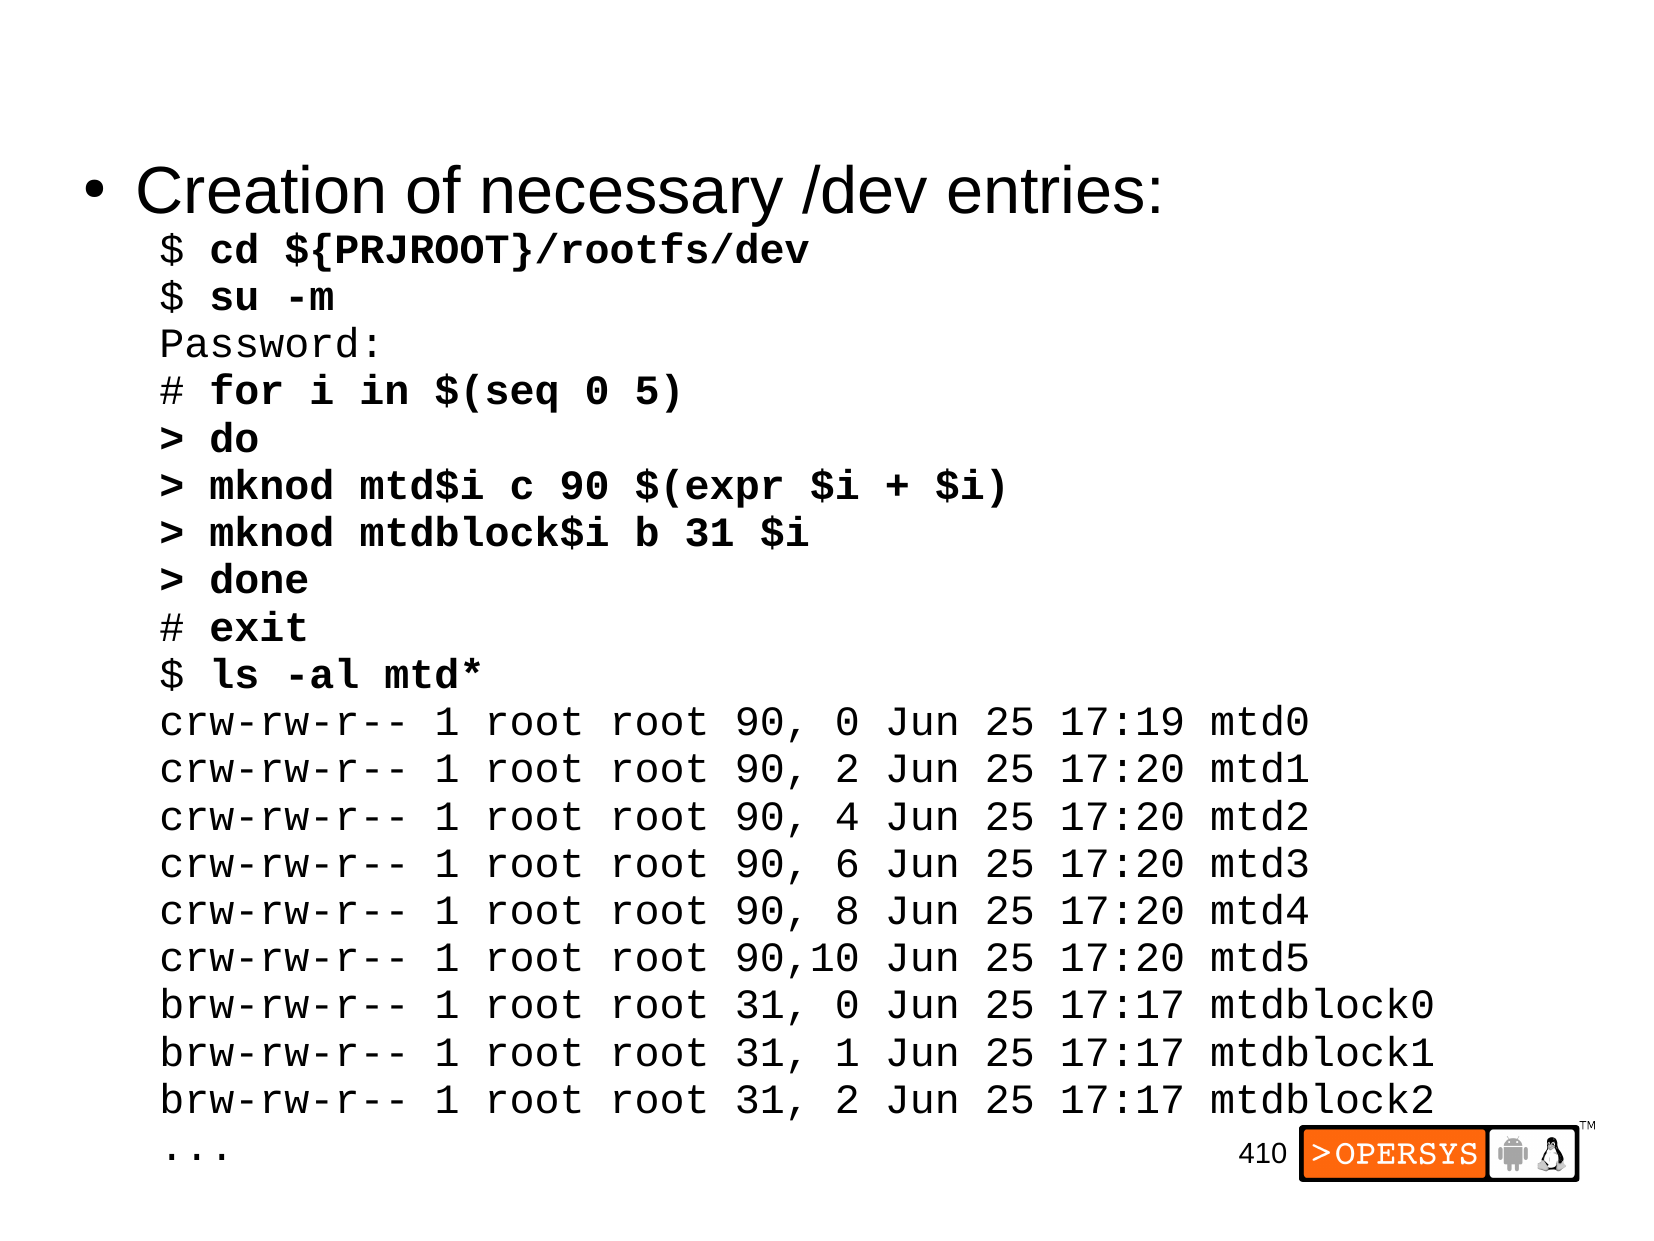

# Creation of necessary /dev entries:
$ cd ${PRJROOT}/rootfs/dev
$ su -m
Password:
# for i in $(seq 0 5)
> do
> mknod mtd$i c 90 $(expr $i + $i)
> mknod mtdblock$i b 31 $i
> done
# exit
$ ls -al mtd*
crw-rw-r-- 1 root root 90, 0 Jun 25 17:19 mtd0
crw-rw-r-- 1 root root 90, 2 Jun 25 17:20 mtd1
crw-rw-r-- 1 root root 90, 4 Jun 25 17:20 mtd2
crw-rw-r-- 1 root root 90, 6 Jun 25 17:20 mtd3
crw-rw-r-- 1 root root 90, 8 Jun 25 17:20 mtd4
crw-rw-r-- 1 root root 90,10 Jun 25 17:20 mtd5
brw-rw-r-- 1 root root 31, 0 Jun 25 17:17 mtdblock0
brw-rw-r-- 1 root root 31, 1 Jun 25 17:17 mtdblock1
brw-rw-r-- 1 root root 31, 2 Jun 25 17:17 mtdblock2
...